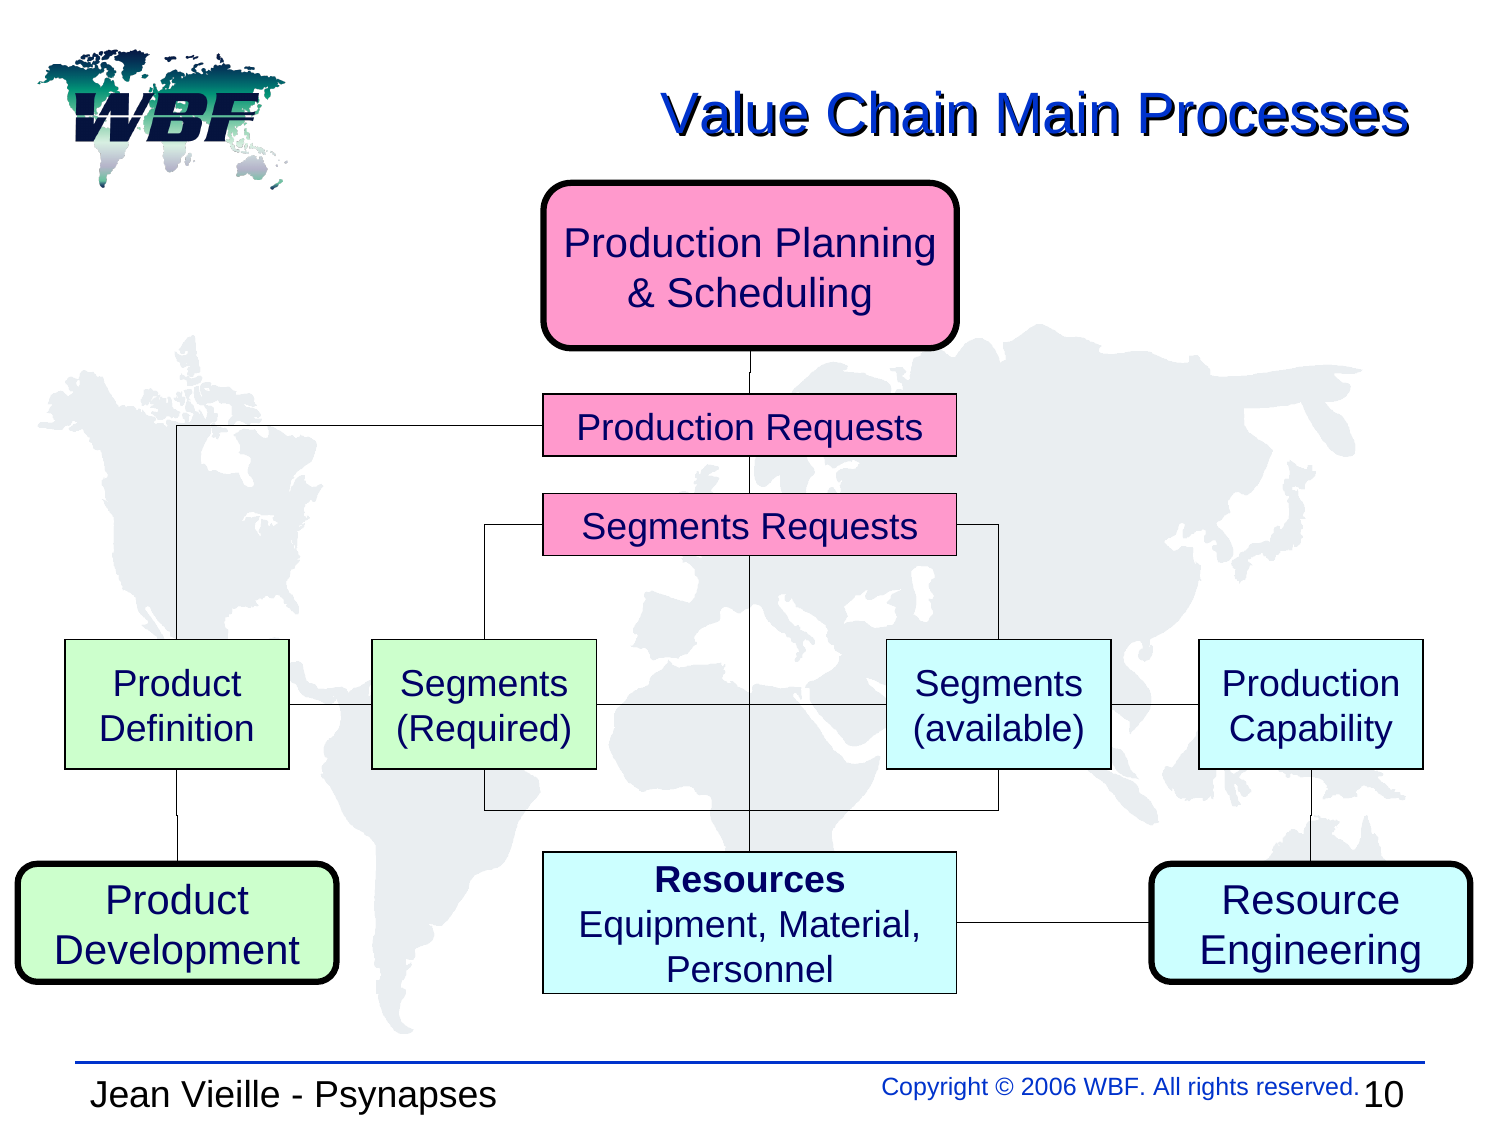

# Value Chain Main Processes
Production Planning & Scheduling
Production Requests
Segments Requests
Product Definition
Segments
(Required)
Segments
(available)
Production Capability
Resources
Equipment, Material, Personnel
Product Development
Resource Engineering
Jean Vieille - Psynapses
10